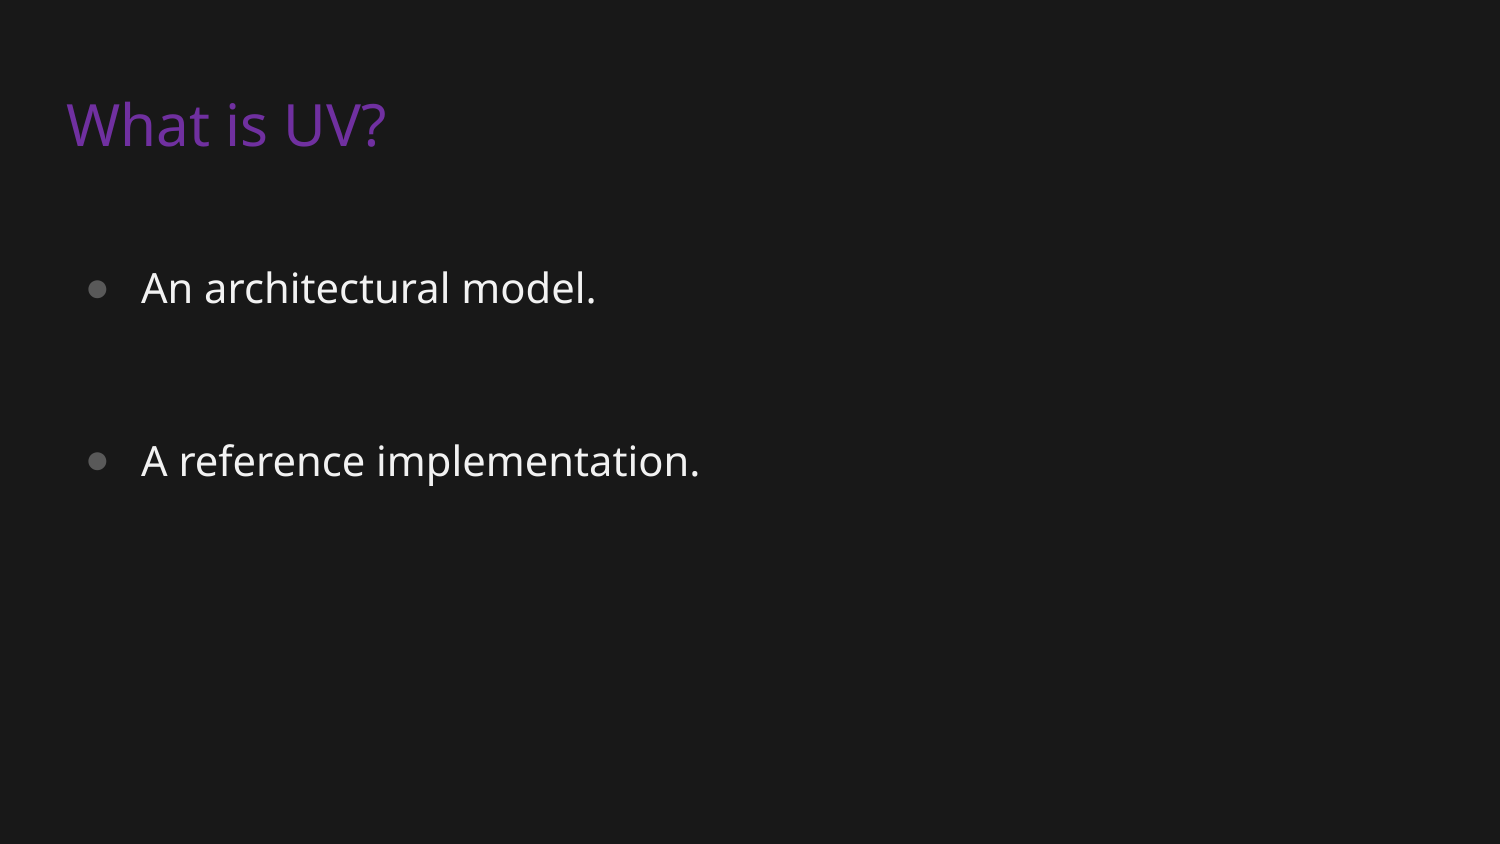

# What is UV?
An architectural model.
A reference implementation.